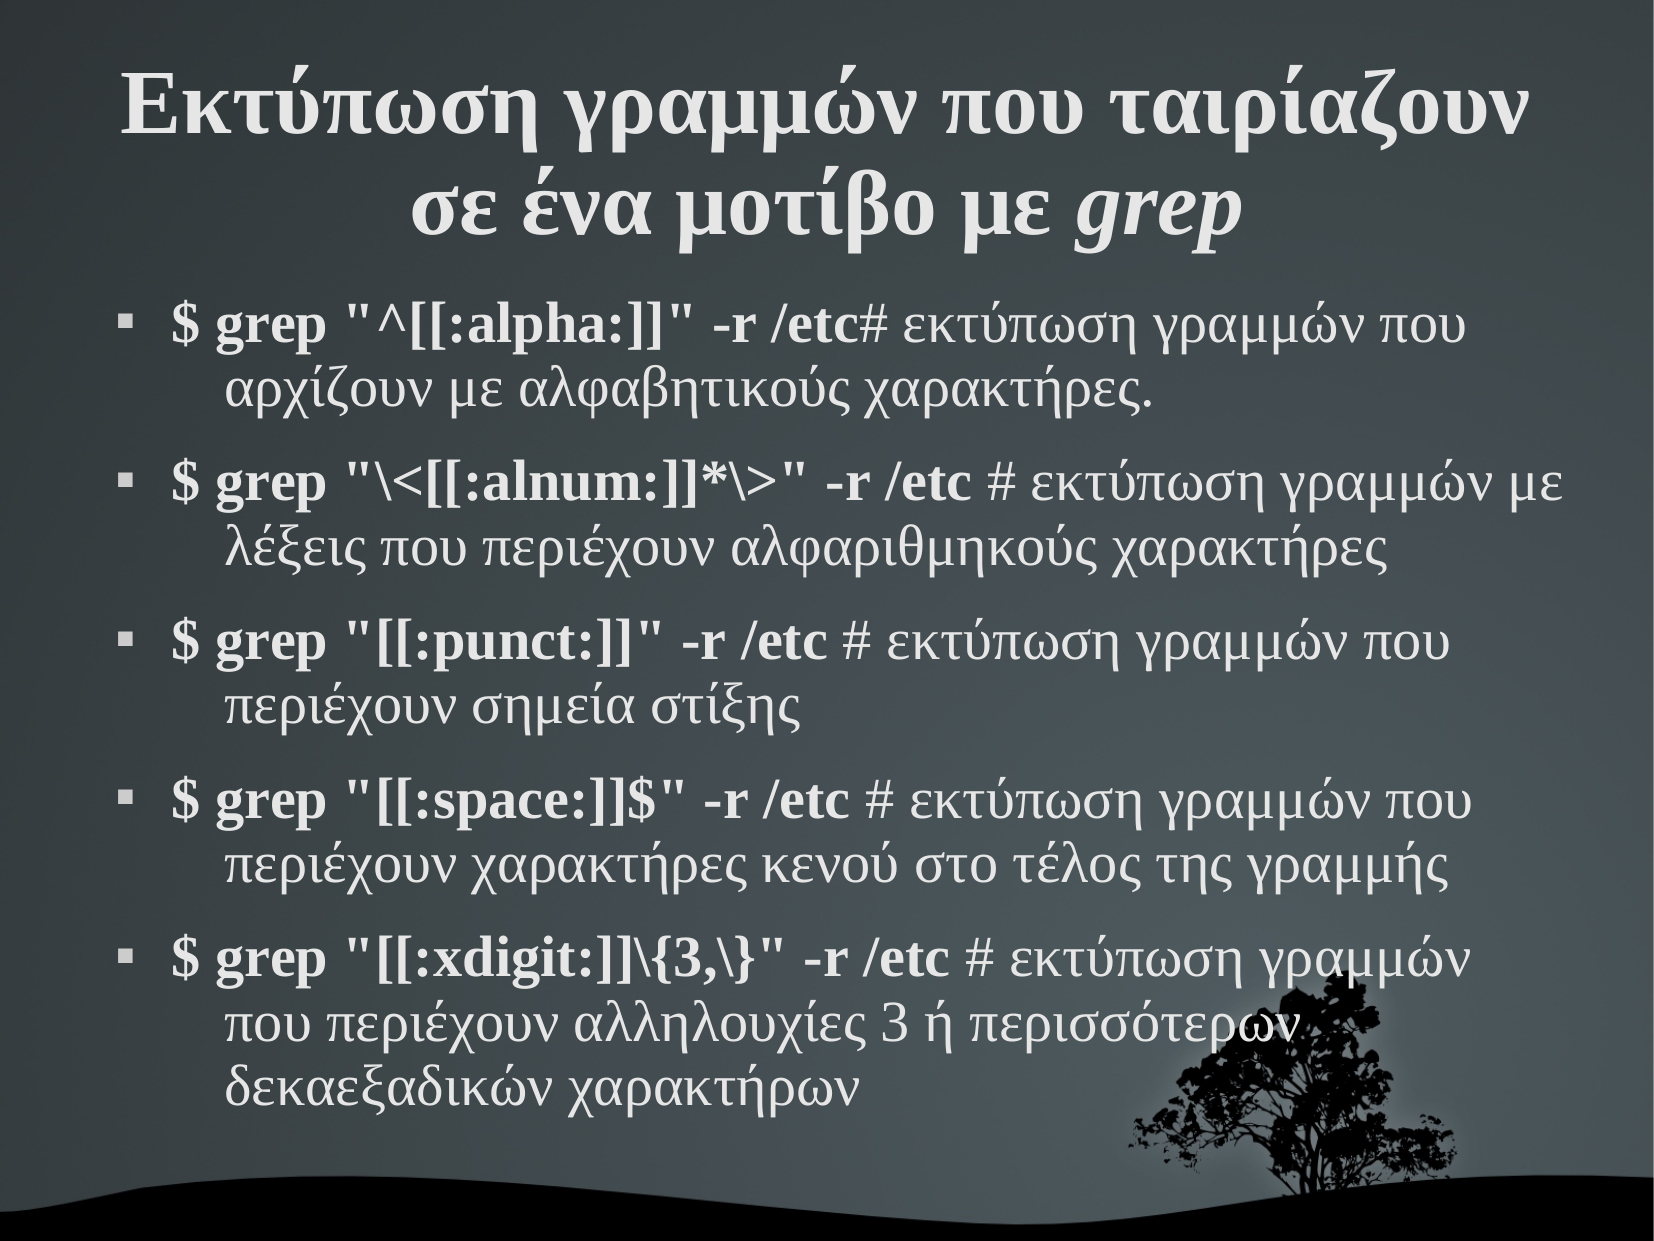

Εκτύπωση γραμμών που ταιρίαζουν σε ένα μοτίβο με grep
# $ grep "^[[:alpha:]]" -r /etc# εκτύπωση γραμμών που αρχίζουν με αλφαβητικούς χαρακτήρες.
$ grep "\<[[:alnum:]]*\>" -r /etc # εκτύπωση γραμμών με λέξεις που περιέχουν αλφαριθμηκούς χαρακτήρες
$ grep "[[:punct:]]" -r /etc # εκτύπωση γραμμών που περιέχουν σημεία στίξης
$ grep "[[:space:]]$" -r /etc # εκτύπωση γραμμών που περιέχουν χαρακτήρες κενού στο τέλος της γραμμής
$ grep "[[:xdigit:]]\{3,\}" -r /etc # εκτύπωση γραμμών που περιέχουν αλληλουχίες 3 ή περισσότερων δεκαεξαδικών χαρακτήρων